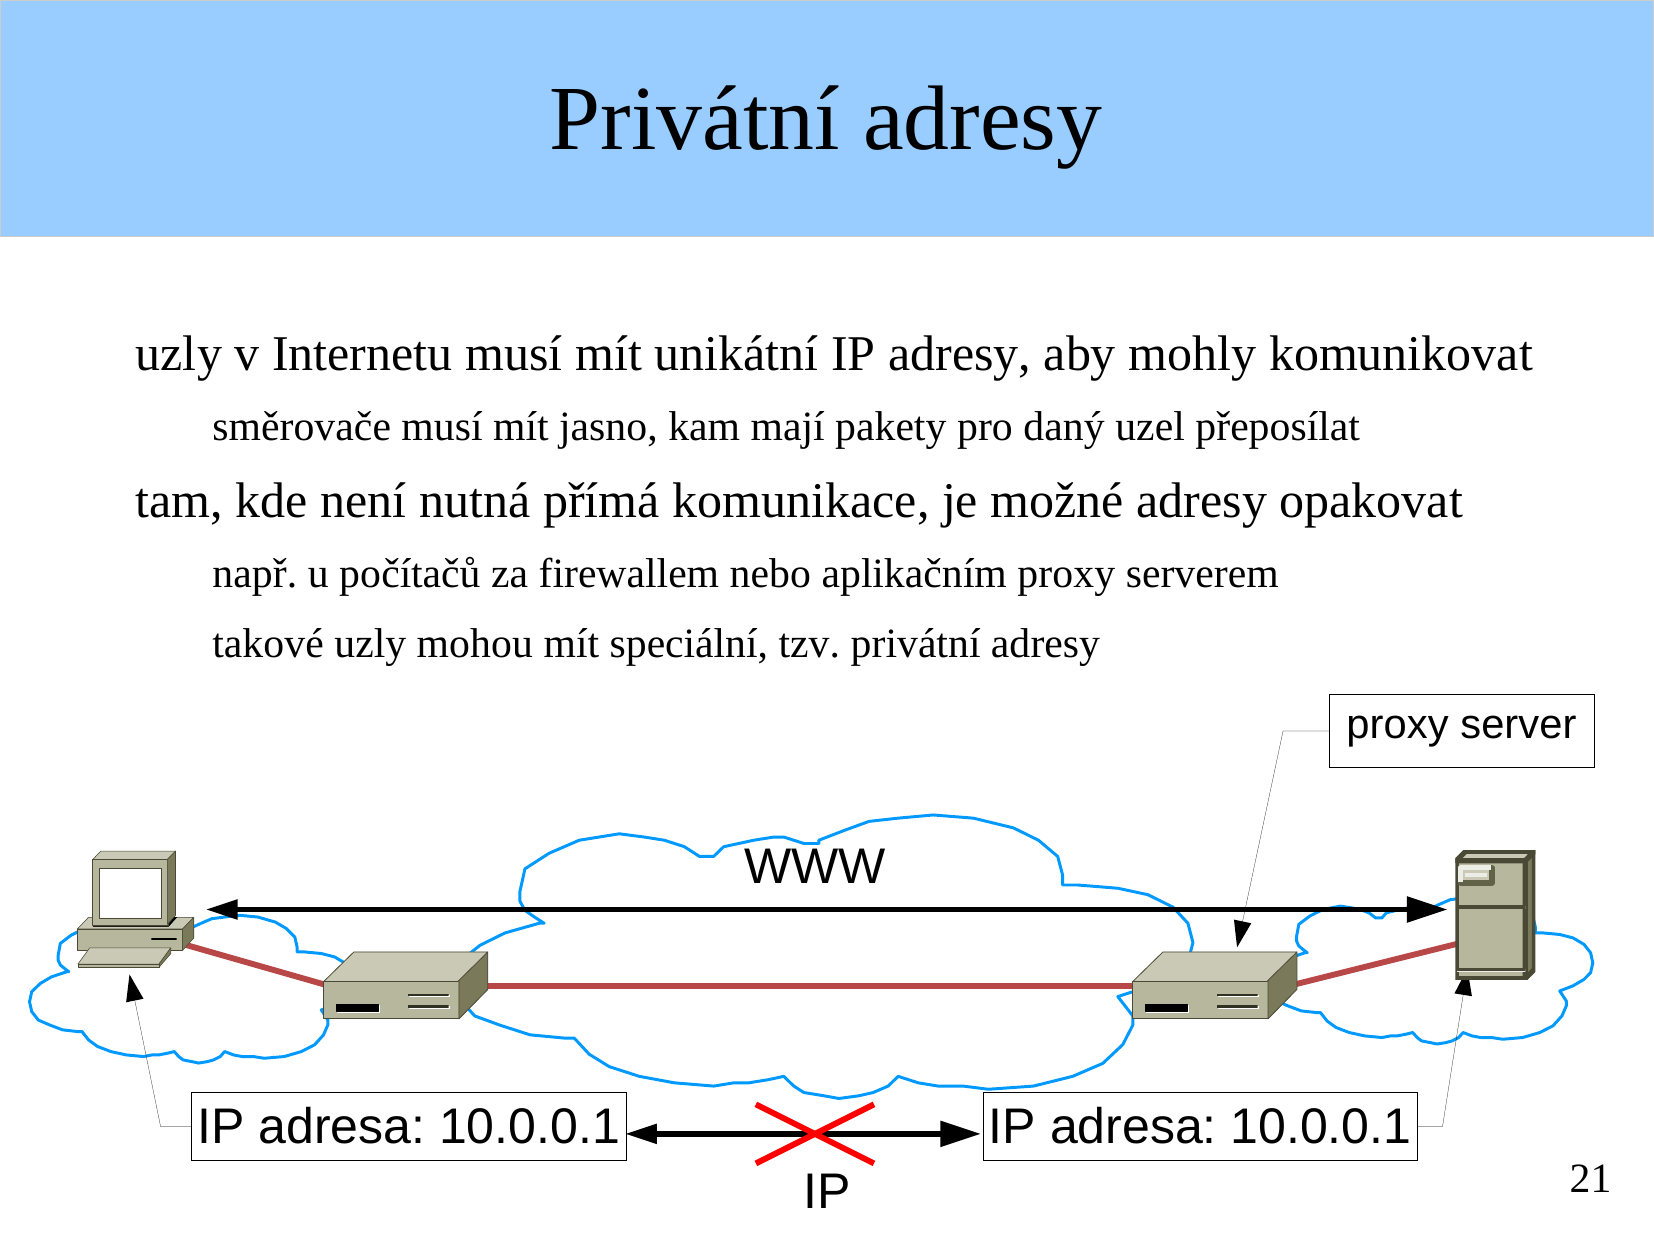

# Privátní adresy
uzly v Internetu musí mít unikátní IP adresy, aby mohly komunikovat
směrovače musí mít jasno, kam mají pakety pro daný uzel přeposílat
tam, kde není nutná přímá komunikace, je možné adresy opakovat
např. u počítačů za firewallem nebo aplikačním proxy serverem
takové uzly mohou mít speciální, tzv. privátní adresy
WWW
IP